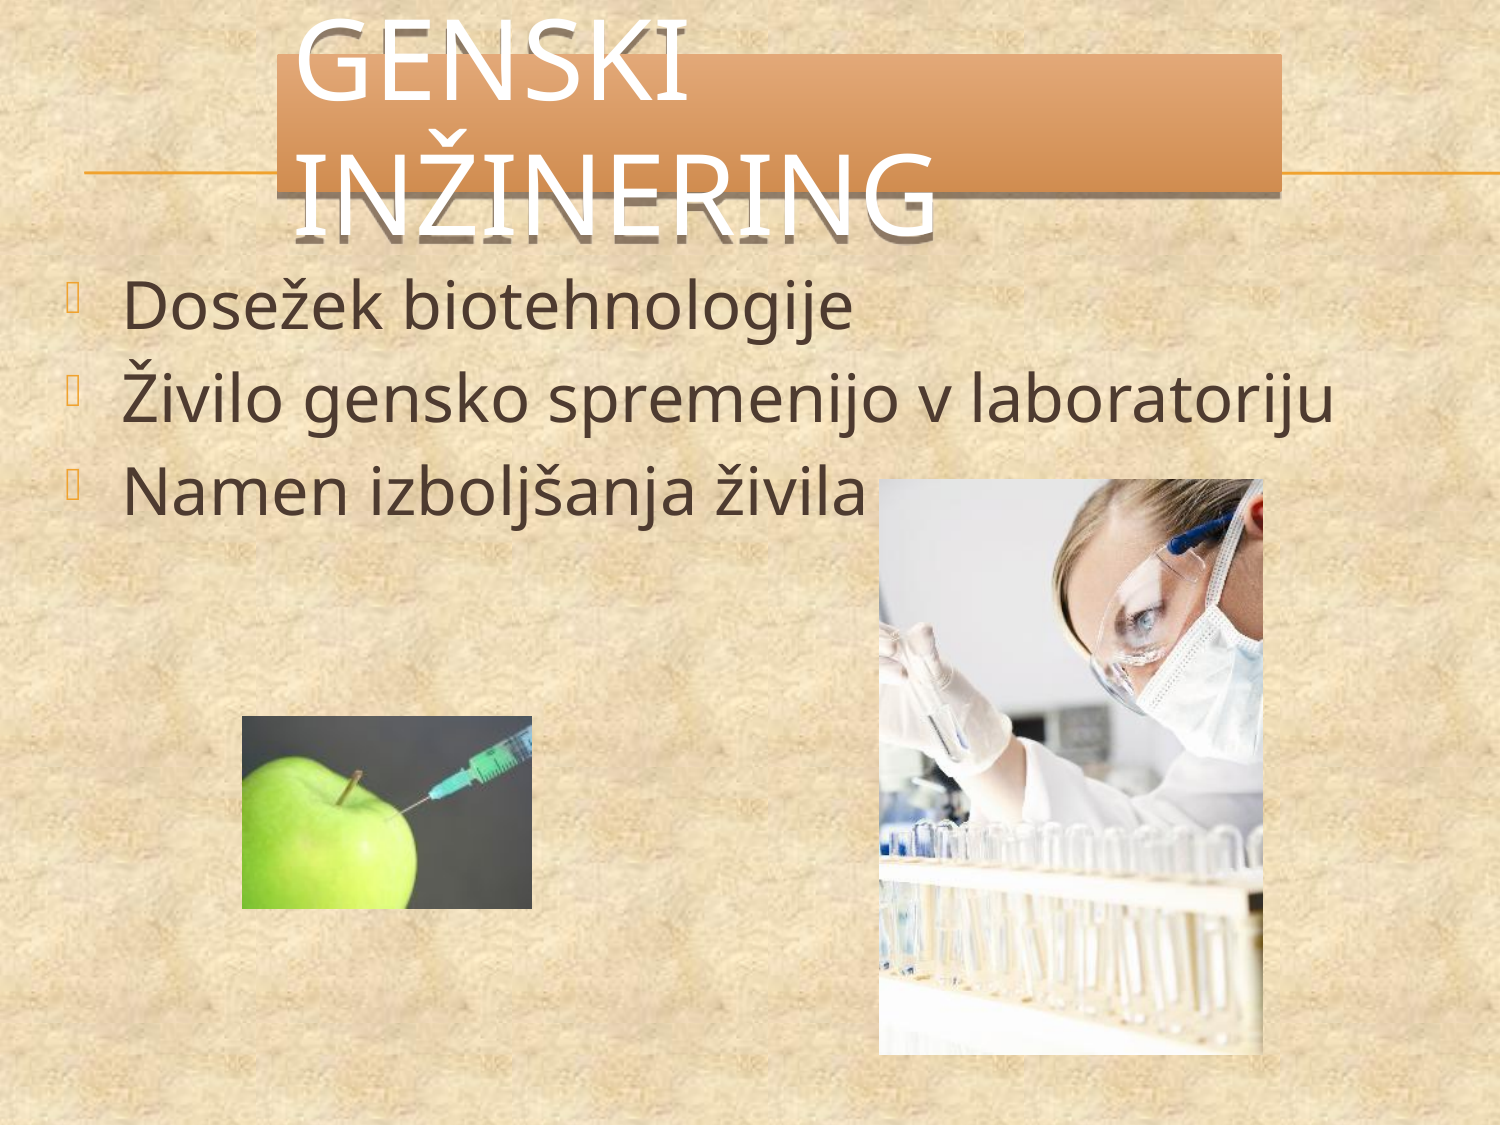

# Genski inžinering
Dosežek biotehnologije
Živilo gensko spremenijo v laboratoriju
Namen izboljšanja živila